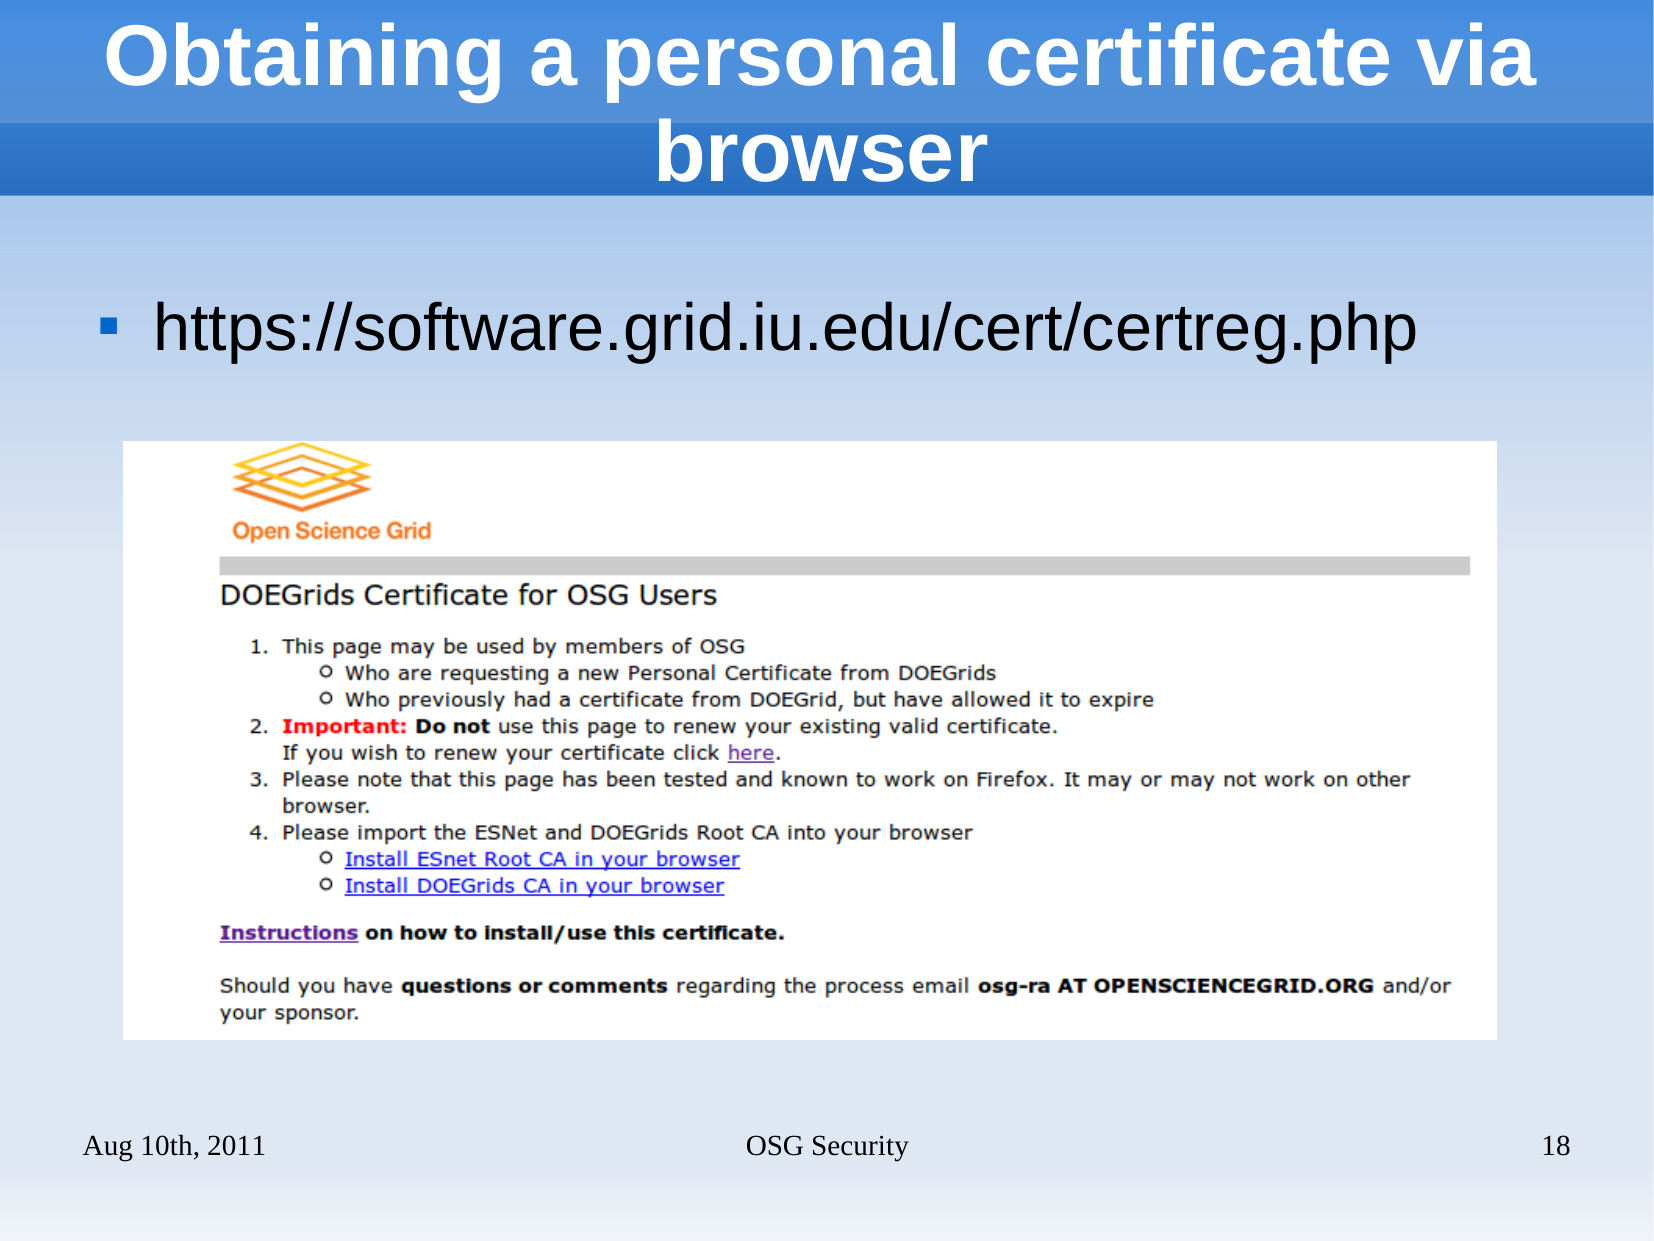

# Obtaining a personal certificate via browser
https://software.grid.iu.edu/cert/certreg.php
Aug 10th, 2011
OSG Security
18